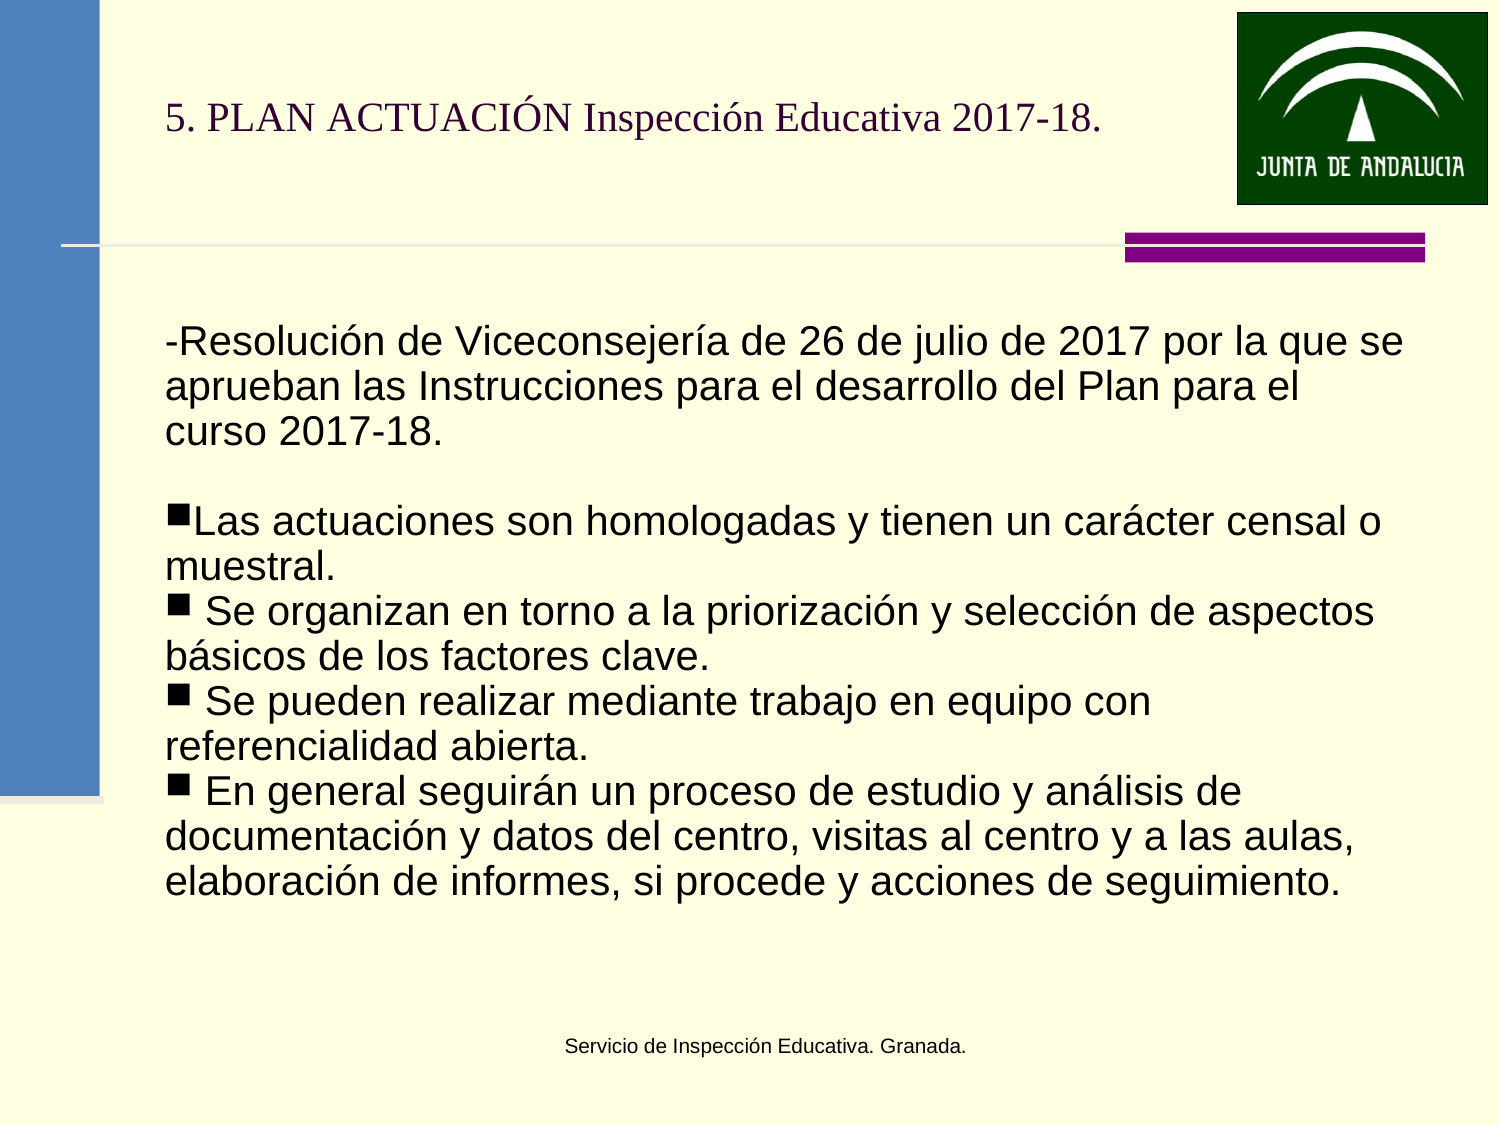

5. PLAN ACTUACIÓN Inspección Educativa 2017-18.
-Resolución de Viceconsejería de 26 de julio de 2017 por la que se aprueban las Instrucciones para el desarrollo del Plan para el curso 2017-18.
Las actuaciones son homologadas y tienen un carácter censal o muestral.
 Se organizan en torno a la priorización y selección de aspectos básicos de los factores clave.
 Se pueden realizar mediante trabajo en equipo con referencialidad abierta.
 En general seguirán un proceso de estudio y análisis de documentación y datos del centro, visitas al centro y a las aulas, elaboración de informes, si procede y acciones de seguimiento.
Servicio de Inspección Educativa. Granada.